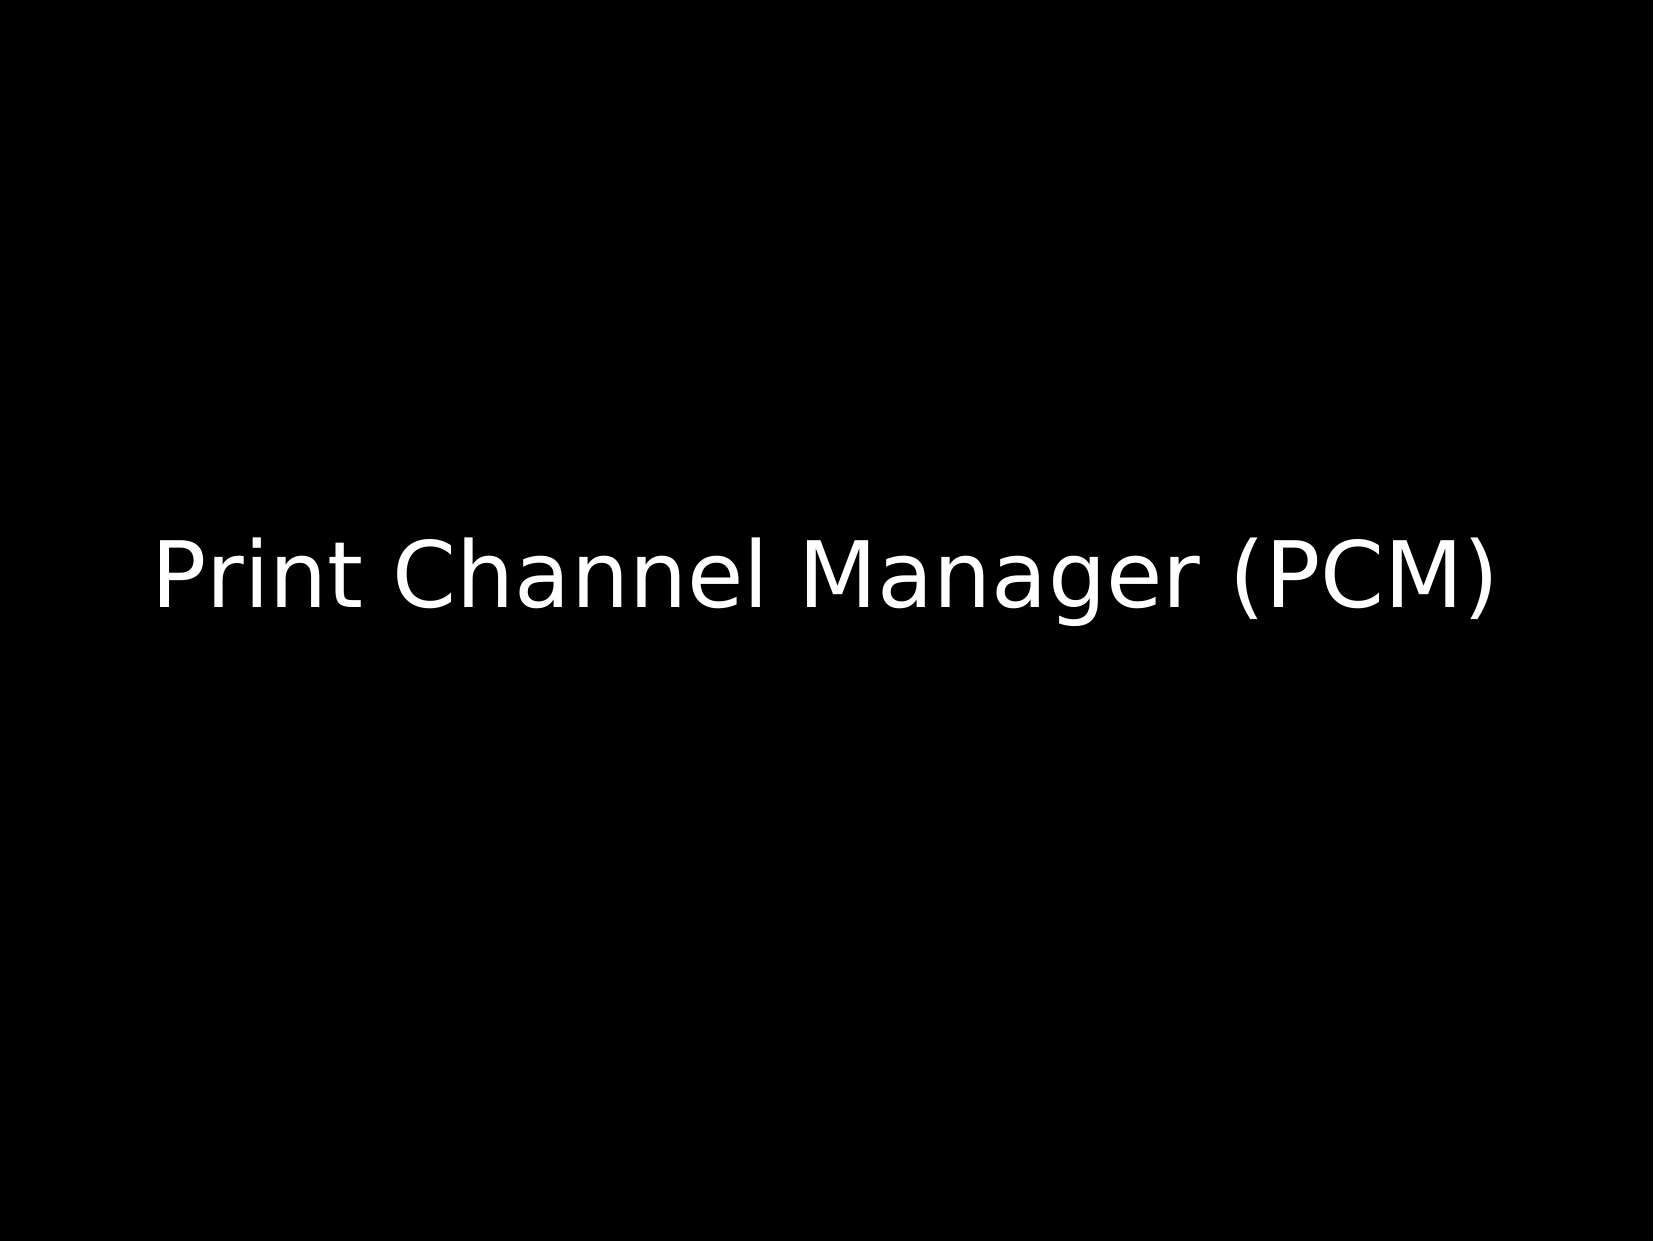

# Print Channel Manager (PCM)
2007-06-15
OpenPrinting Asia/Pacific - OPFC
11